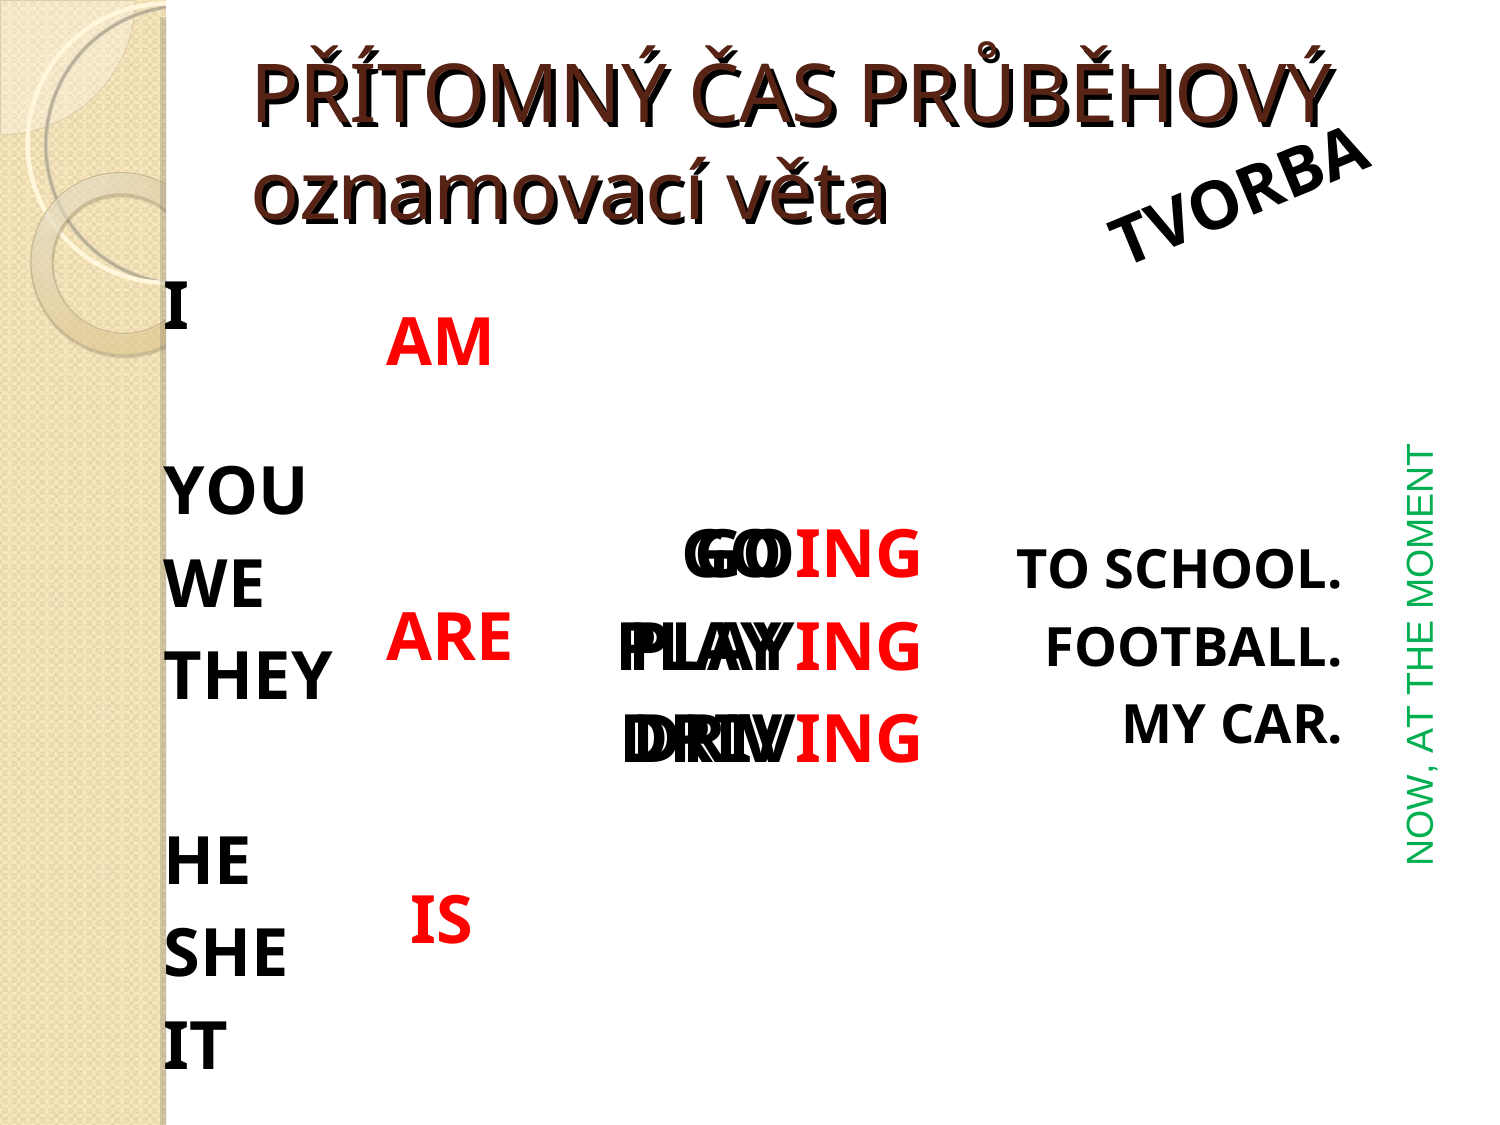

# PŘÍTOMNÝ ČAS PRŮBĚHOVÝ oznamovací věta
TVORBA
I
YOU
WE
THEY
HE
SHE
IT
AM
GOING
PLAYING
DRIVING
GO
PLAY
DRIV
TO SCHOOL.
FOOTBALL.
MY CAR.
ARE
NOW, AT THE MOMENT
IS